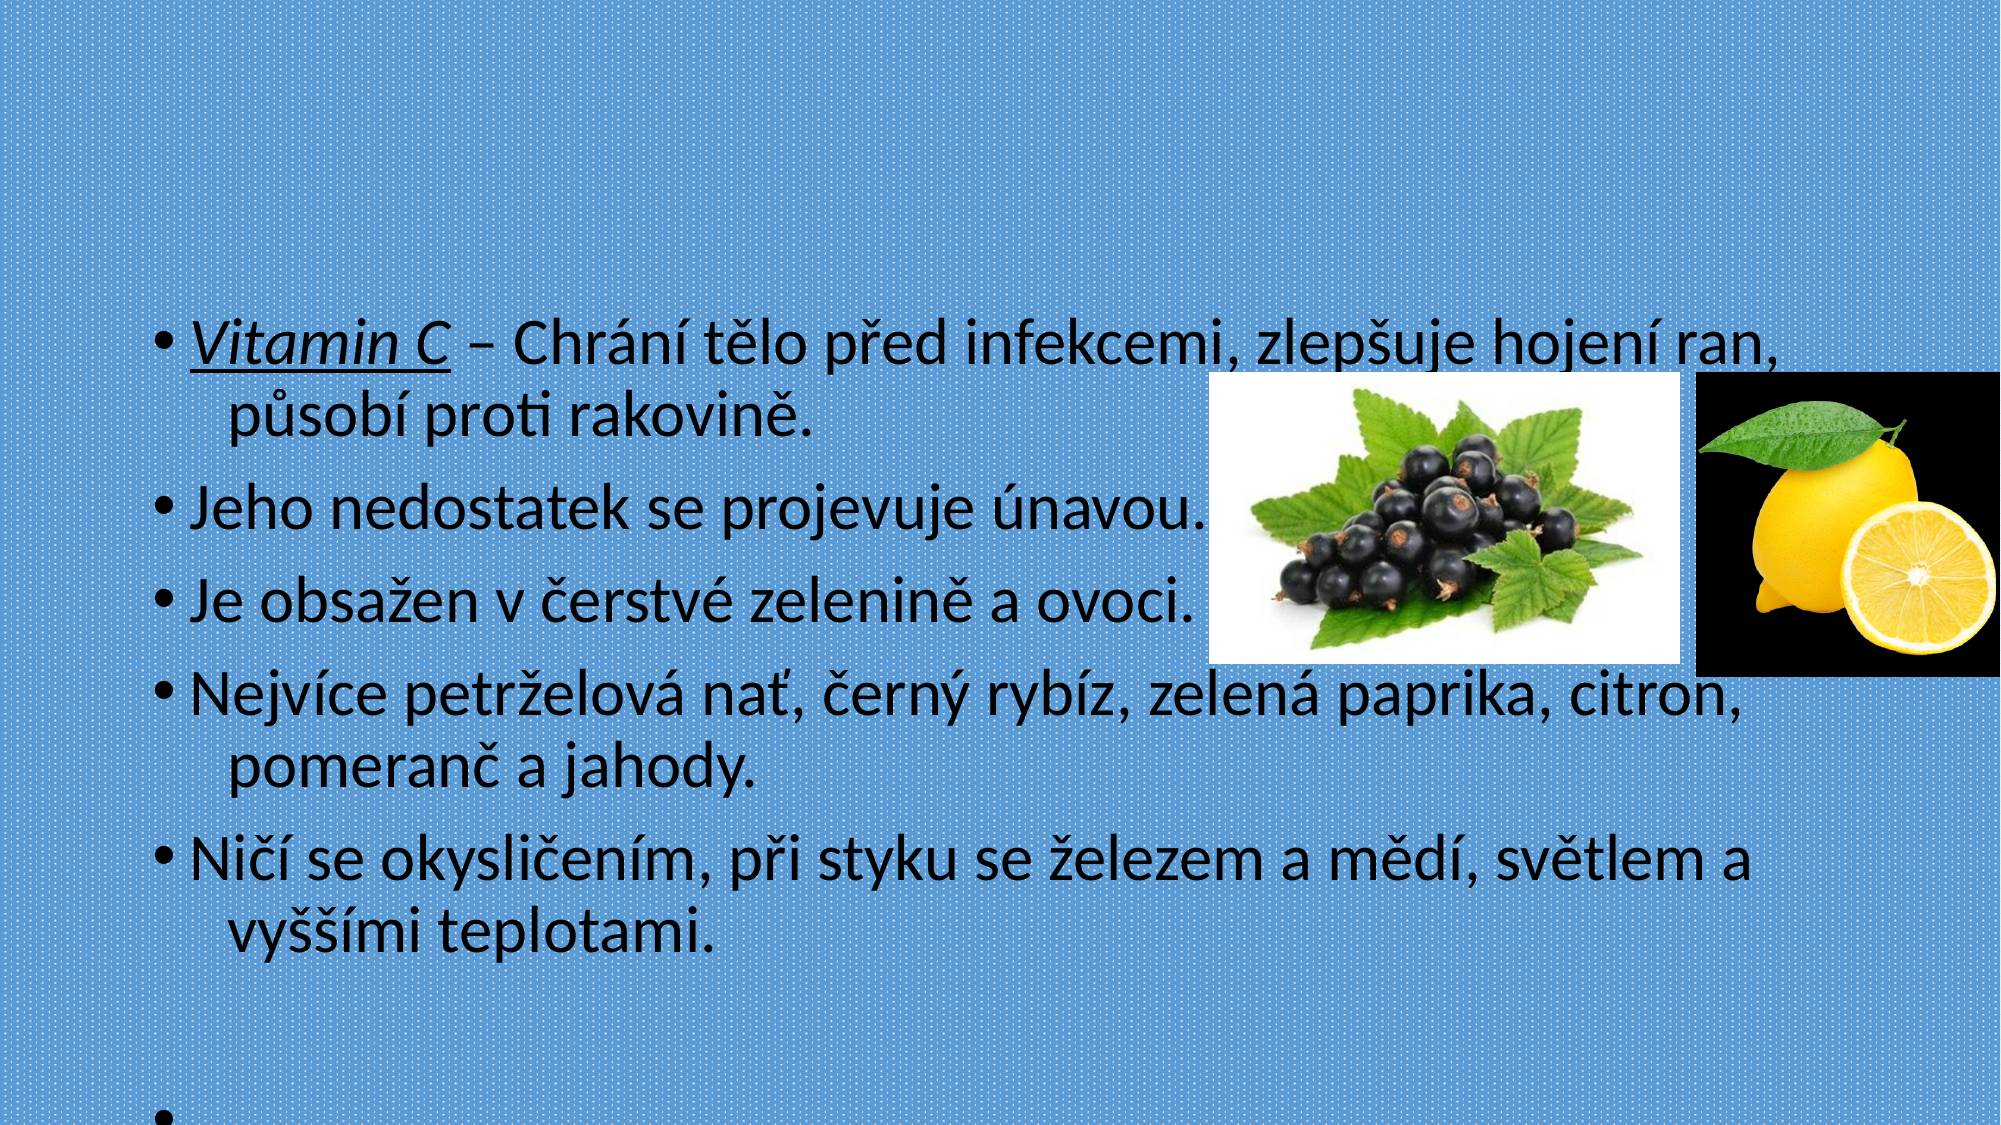

#
Vitamin C – Chrání tělo před infekcemi, zlepšuje hojení ran, působí proti rakovině.
Jeho nedostatek se projevuje únavou.
Je obsažen v čerstvé zelenině a ovoci.
Nejvíce petrželová nať, černý rybíz, zelená paprika, citron, pomeranč a jahody.
Ničí se okysličením, při styku se železem a mědí, světlem a vyššími teplotami.